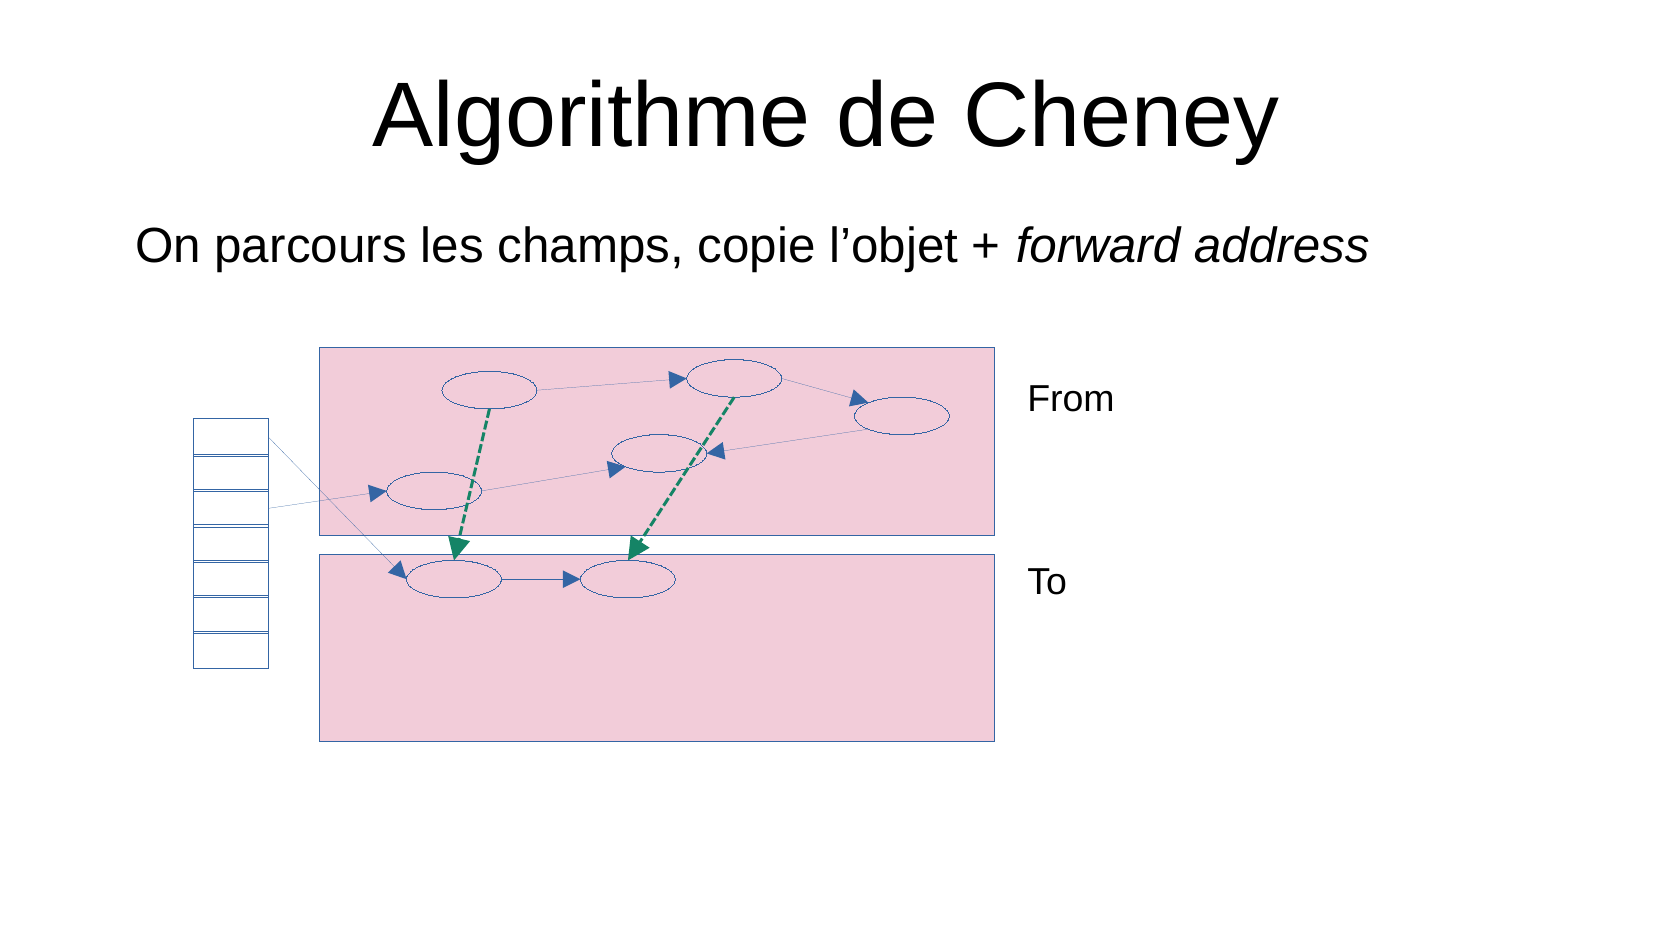

# Algorithme de Cheney
On parcours les champs, copie l’objet + forward address
From
To